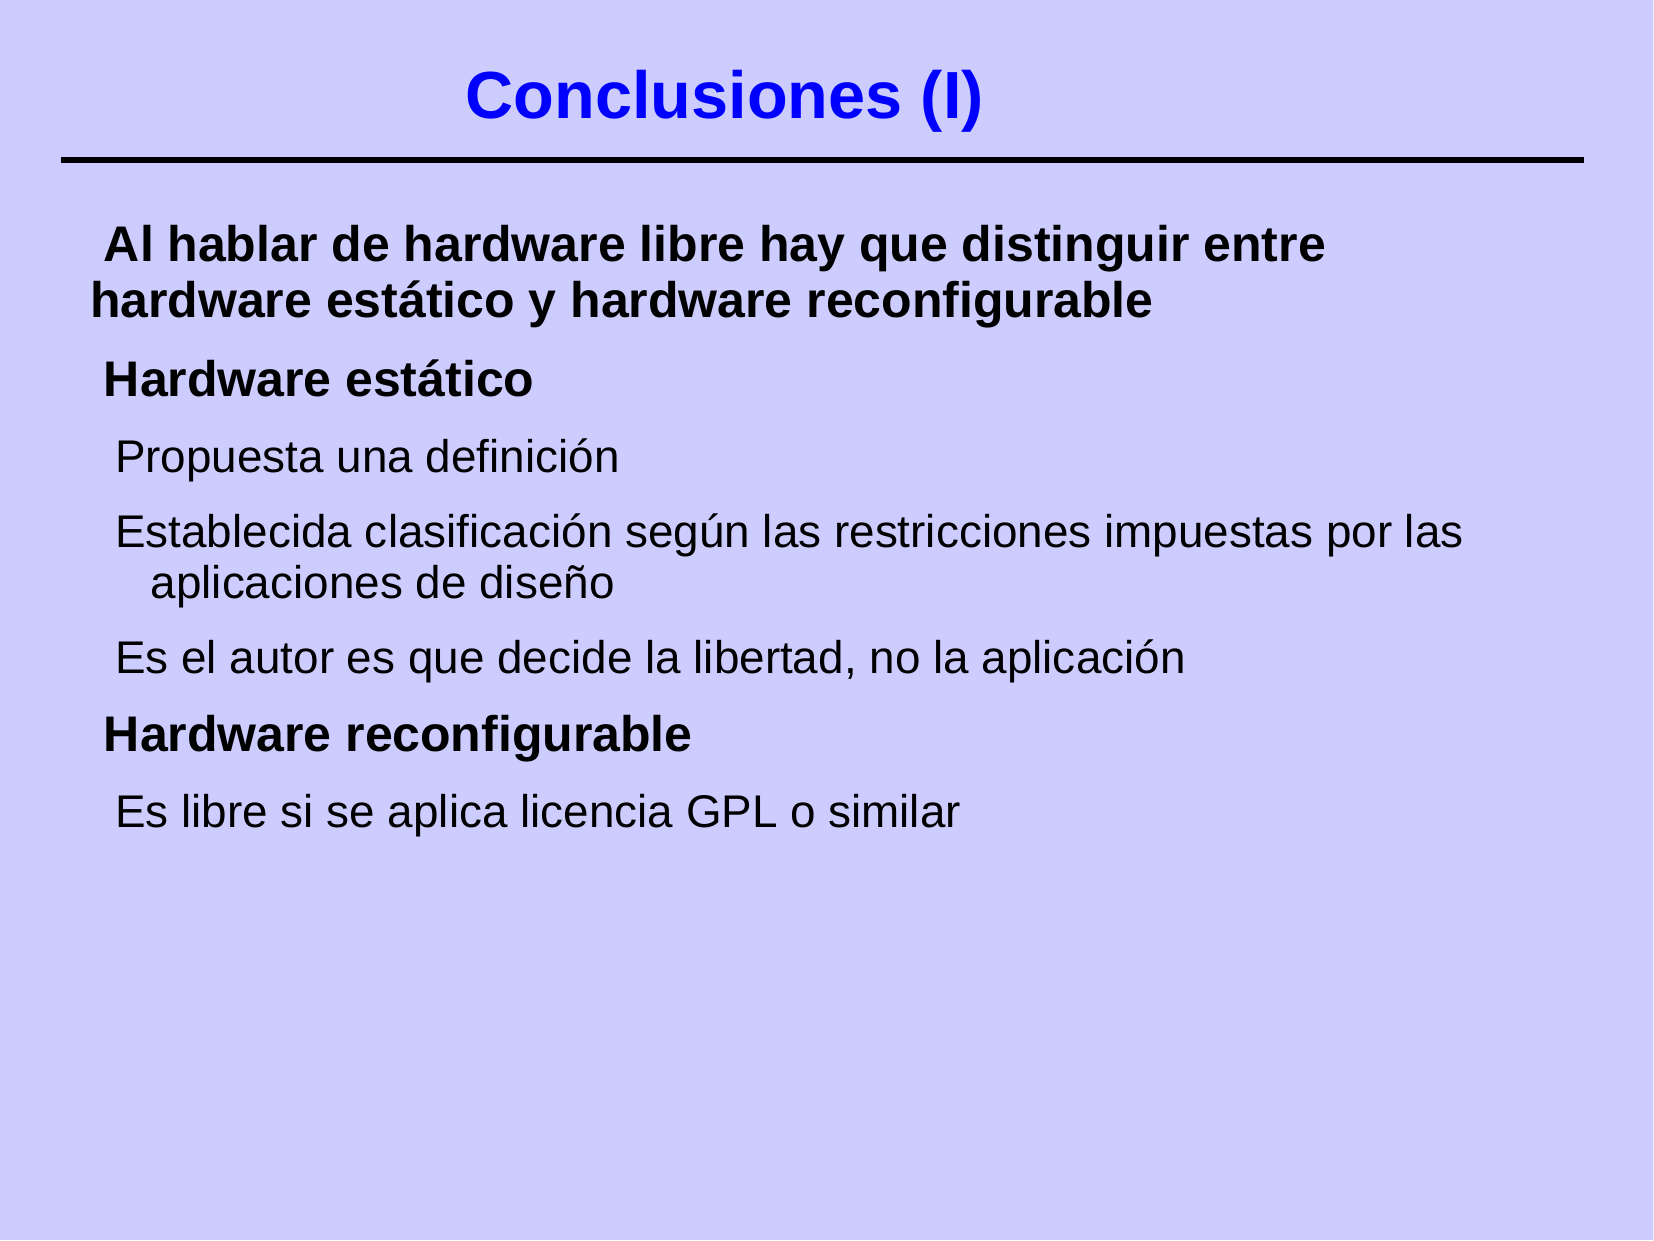

# Conclusiones (I)
 Al hablar de hardware libre hay que distinguir entre hardware estático y hardware reconfigurable
 Hardware estático
Propuesta una definición
Establecida clasificación según las restricciones impuestas por las aplicaciones de diseño
Es el autor es que decide la libertad, no la aplicación
 Hardware reconfigurable
Es libre si se aplica licencia GPL o similar